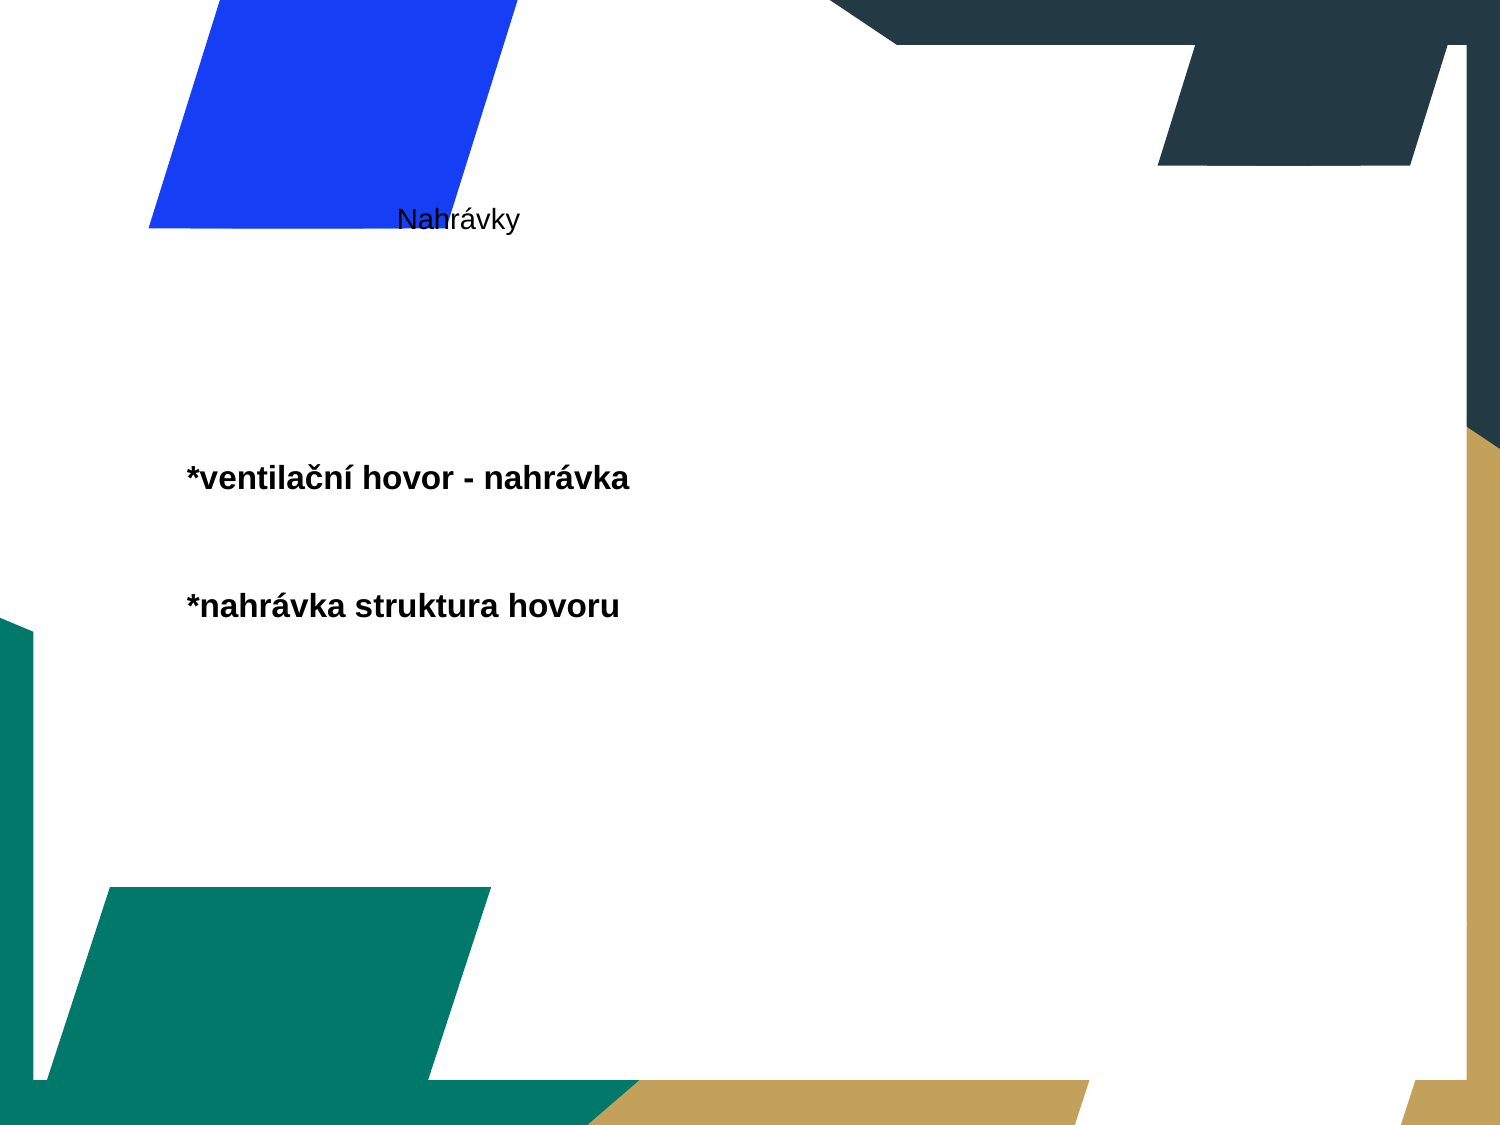

# Nahrávky
*ventilační hovor - nahrávka
*nahrávka struktura hovoru